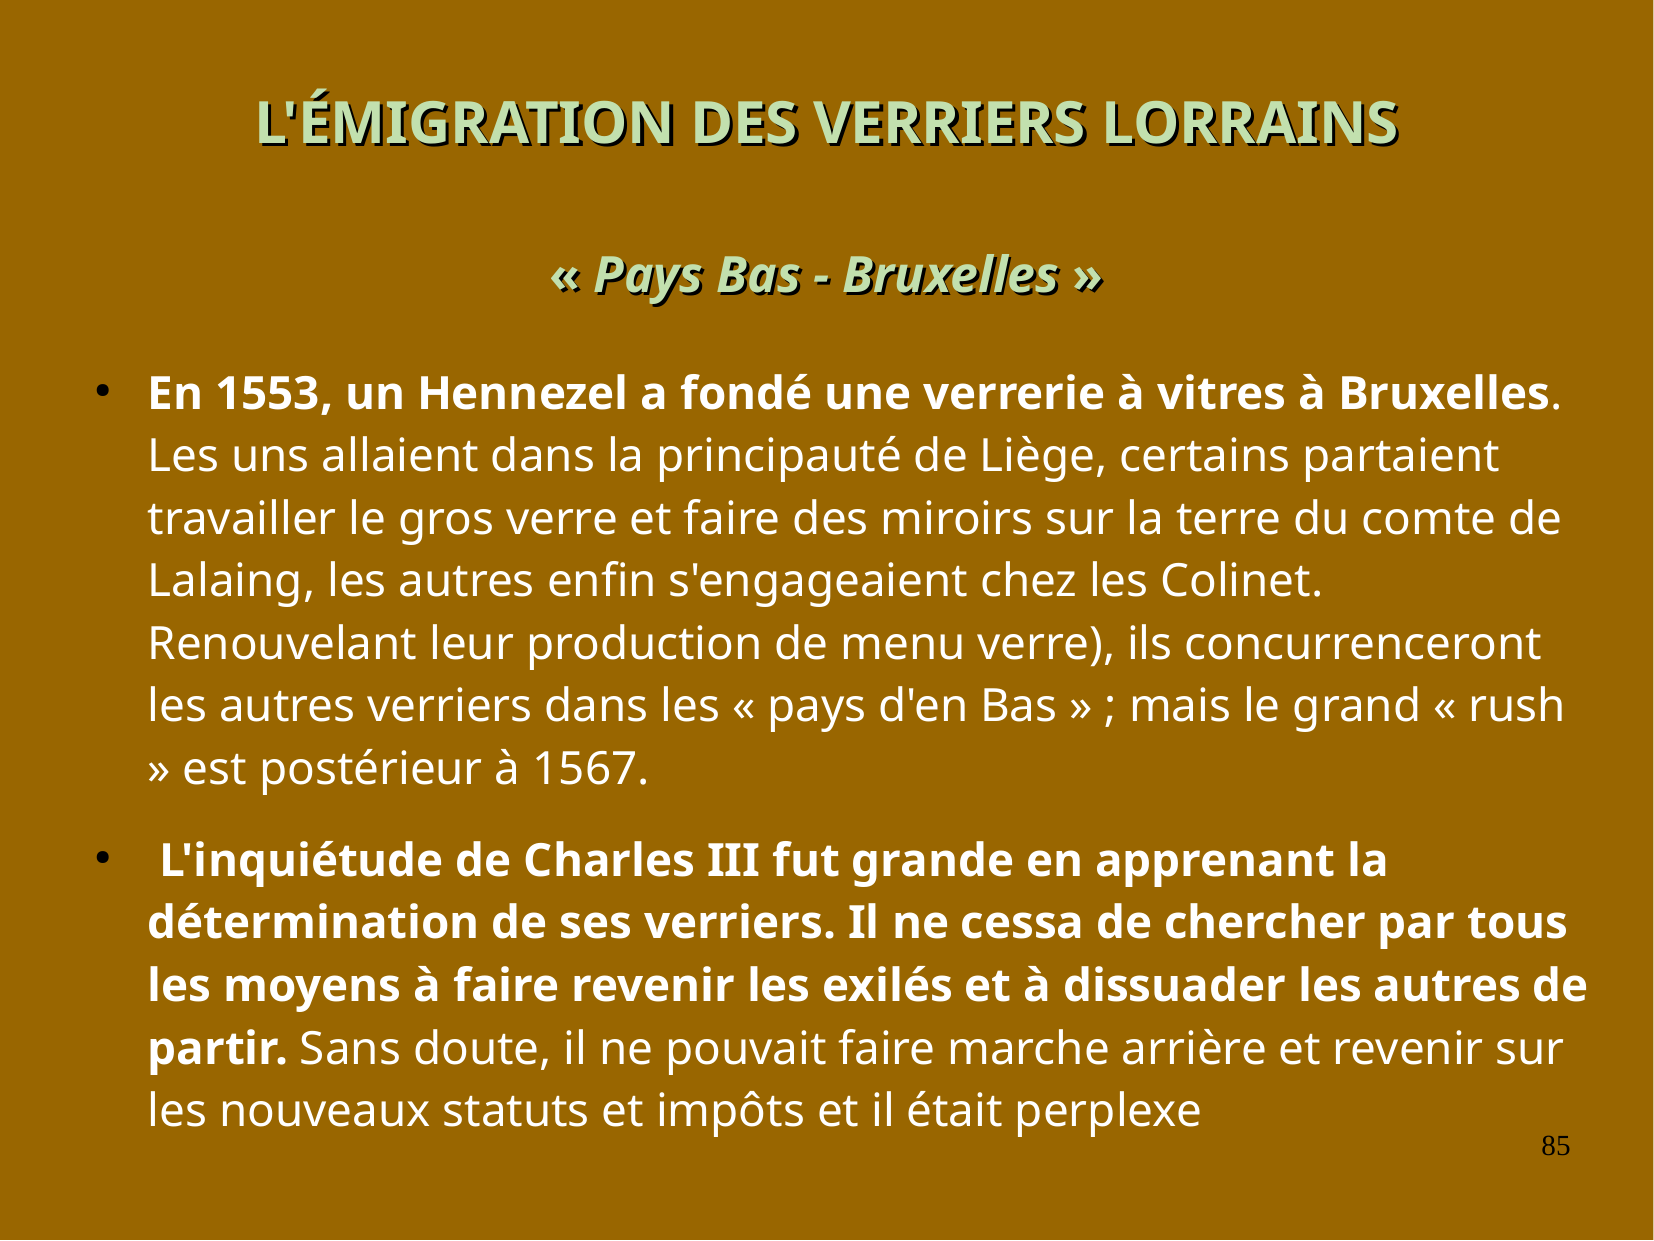

# L'ÉMIGRATION DES VERRIERS LORRAINS « Pays Bas - Bruxelles »
En 1553, un Hennezel a fondé une verrerie à vitres à Bruxelles. Les uns allaient dans la principauté de Liège, certains partaient travailler le gros verre et faire des miroirs sur la terre du comte de Lalaing, les autres enfin s'engageaient chez les Colinet. Renouvelant leur production de menu verre), ils concurrenceront les autres verriers dans les « pays d'en Bas » ; mais le grand « rush » est postérieur à 1567.
 L'inquiétude de Charles III fut grande en apprenant la détermination de ses verriers. Il ne cessa de chercher par tous les moyens à faire revenir les exilés et à dissuader les autres de partir. Sans doute, il ne pouvait faire marche arrière et revenir sur les nouveaux statuts et impôts et il était perplexe
85